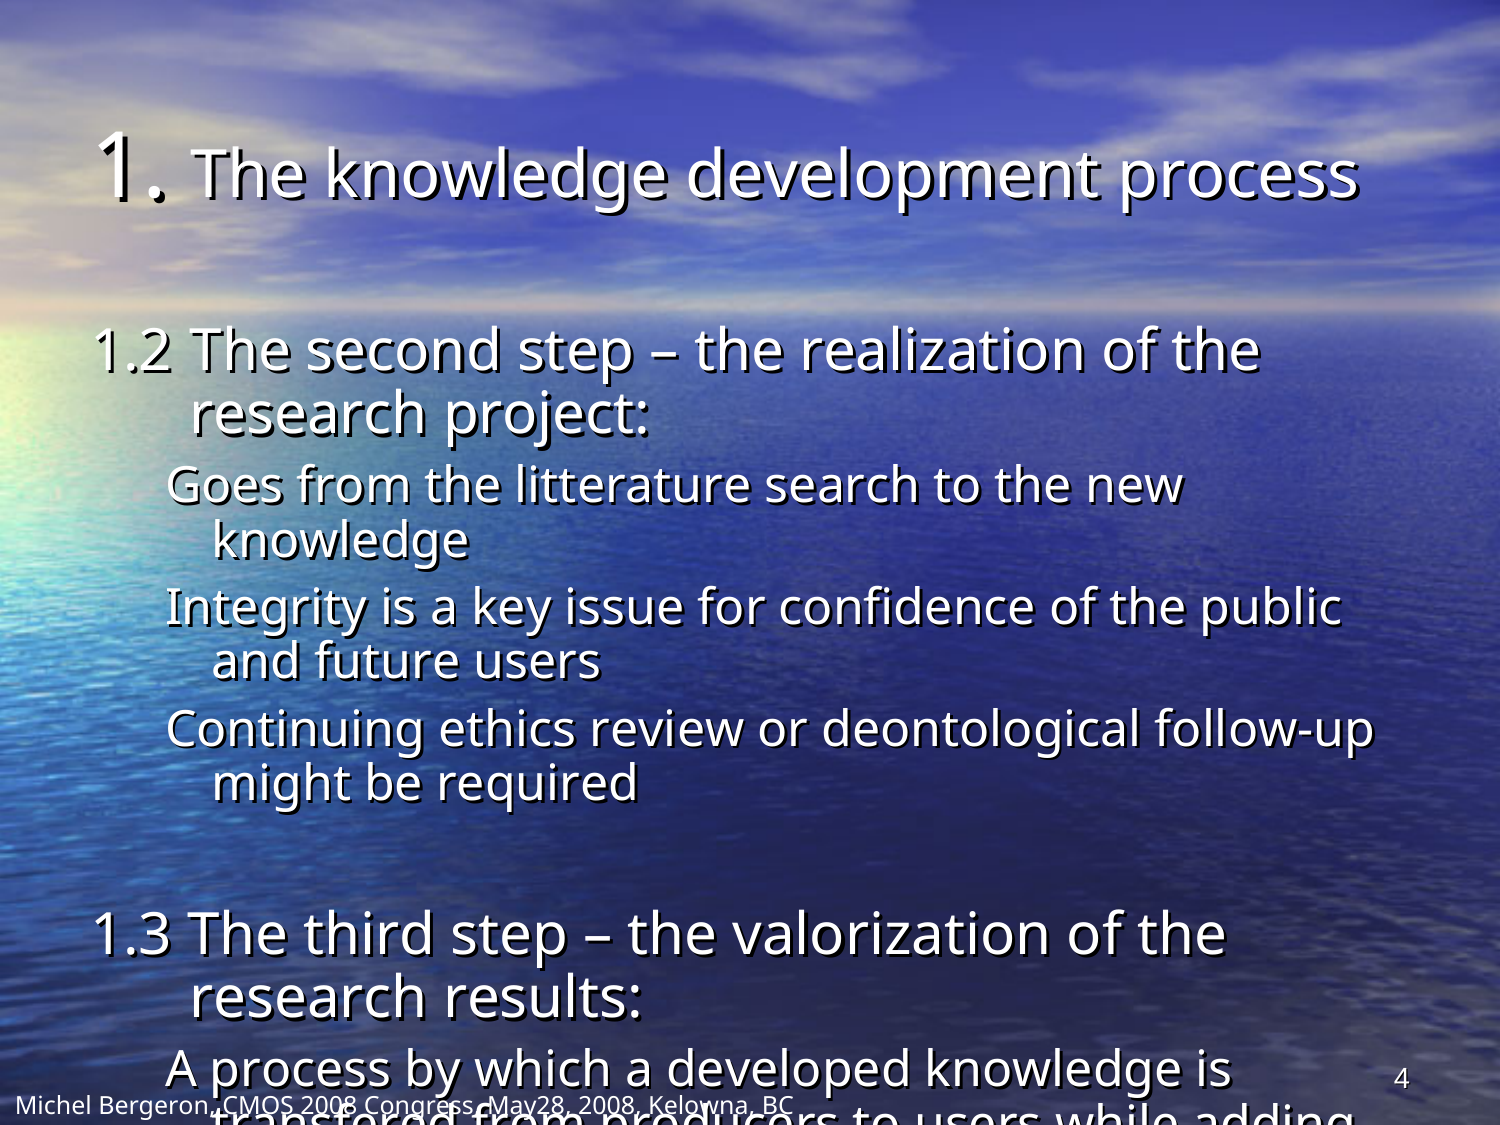

1. The knowledge development process
1.2	The second step – the realization of the research project:
Goes from the litterature search to the new knowledge
Integrity is a key issue for confidence of the public and future users
Continuing ethics review or deontological follow-up might be required
1.3 The third step – the valorization of the research results:
A process by which a developed knowledge is transfered from producers to users while adding value to the research results.
Michel Bergeron, CMOS 2008 Congress, May28, 2008, Kelowna, BC